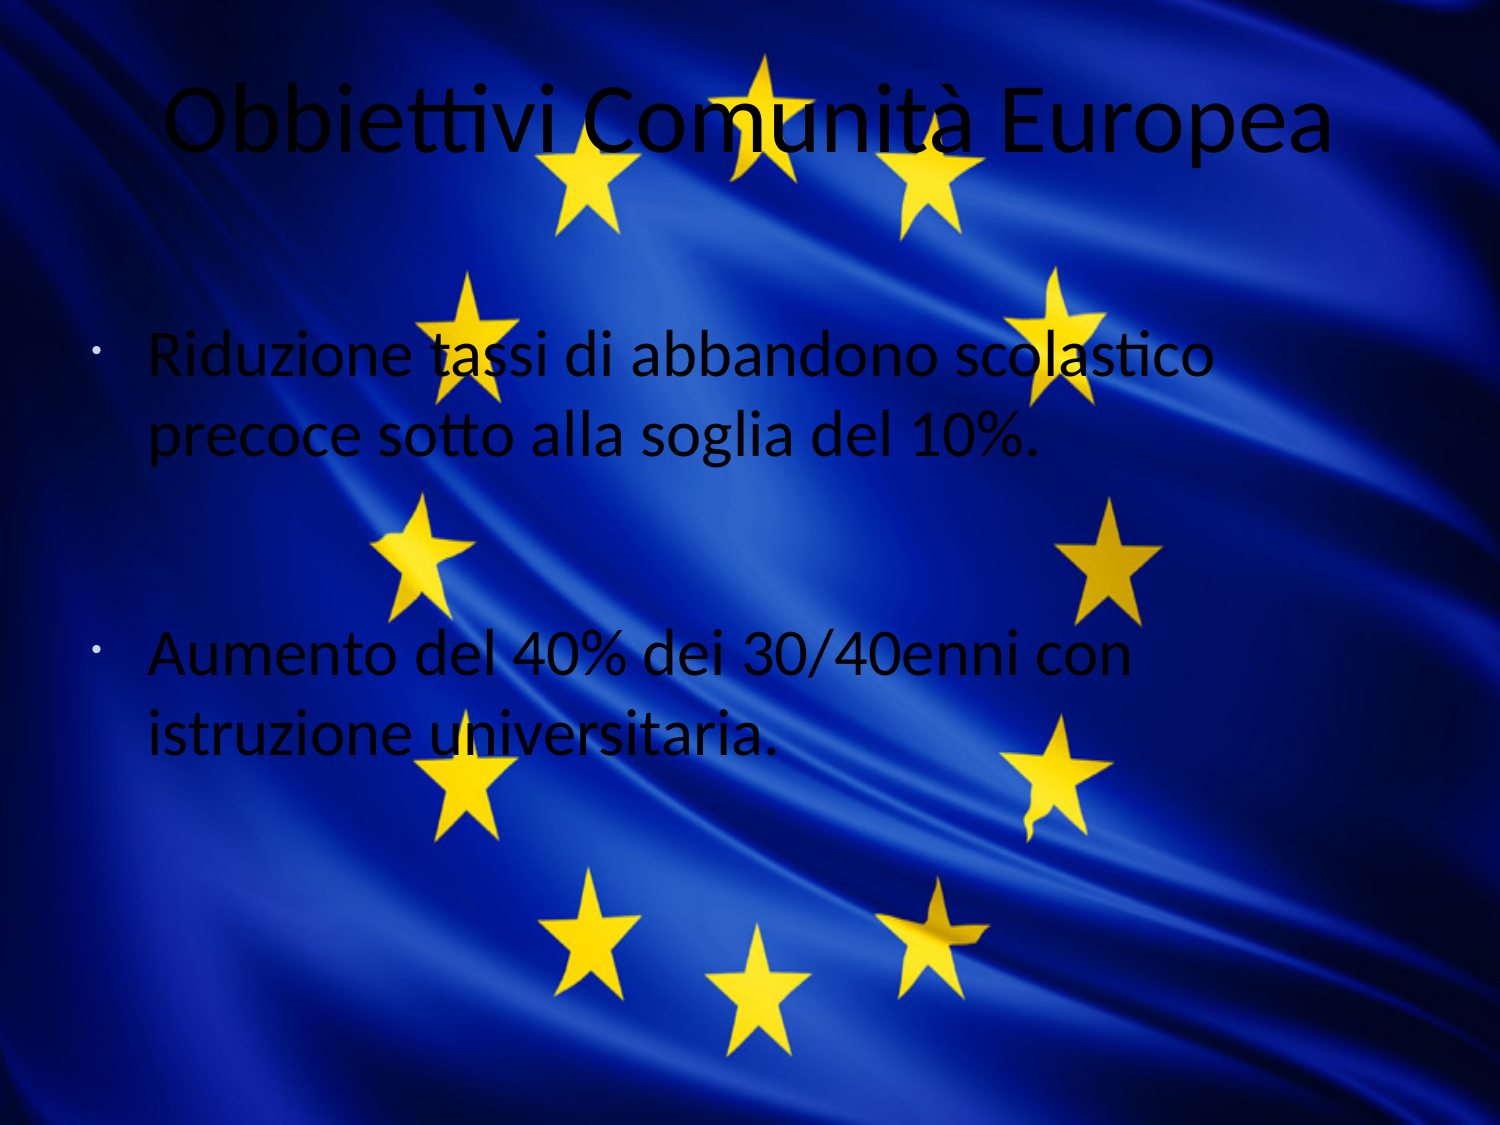

# Obbiettivi Comunità Europea
Riduzione tassi di abbandono scolastico precoce sotto alla soglia del 10%.
Aumento del 40% dei 30/40enni con istruzione universitaria.